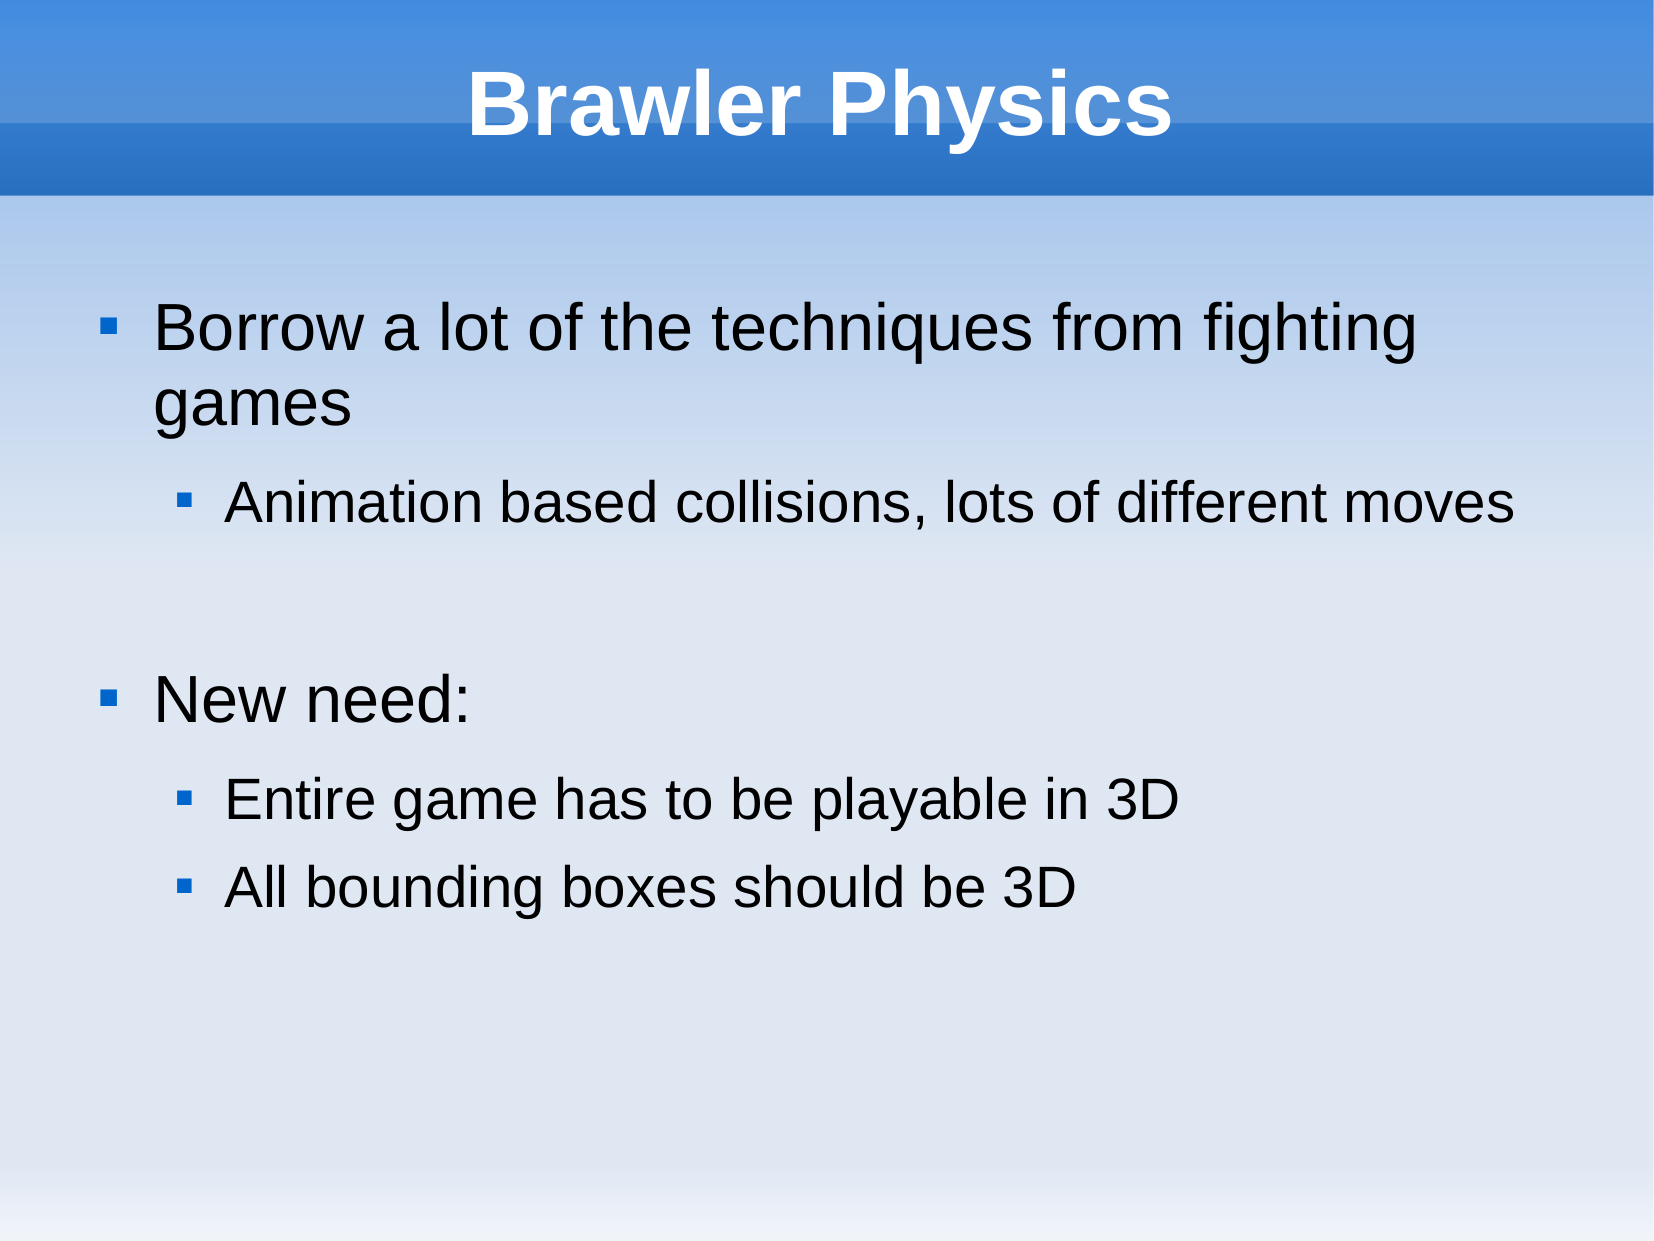

# Brawler Physics
Borrow a lot of the techniques from fighting games
Animation based collisions, lots of different moves
New need:
Entire game has to be playable in 3D
All bounding boxes should be 3D